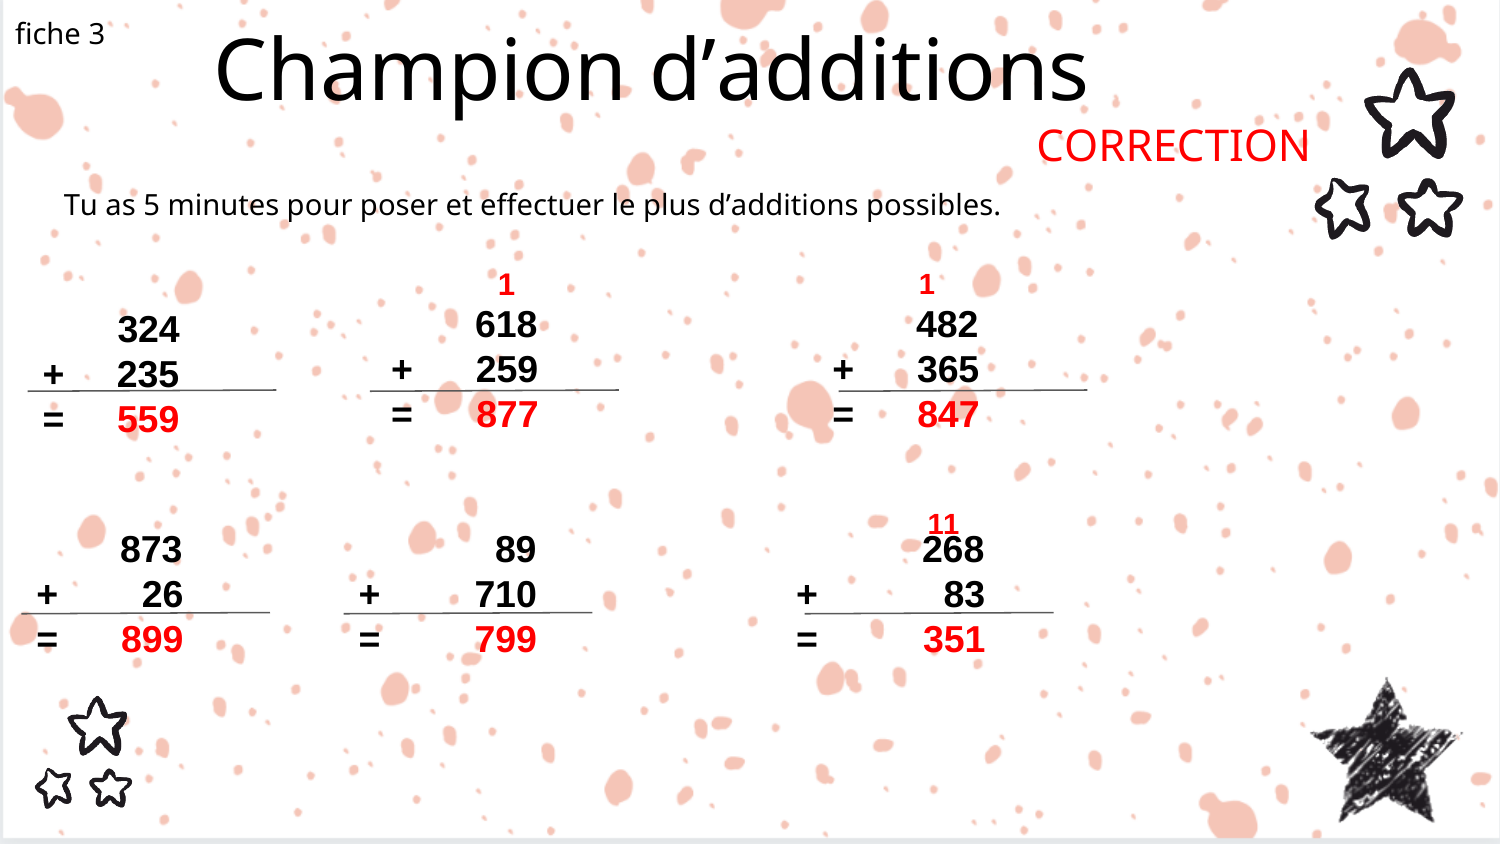

fiche 3
Champion d’additions
CORRECTION
Tu as 5 minutes pour poser et effectuer le plus d’additions possibles.
1
1
 618
+ 259
= 877
 482
+ 365
= 847
 	324
+ 235
= 559
11
 873
+ 26
= 899
 89
+ 710
= 799
 268
+ 83
= 351